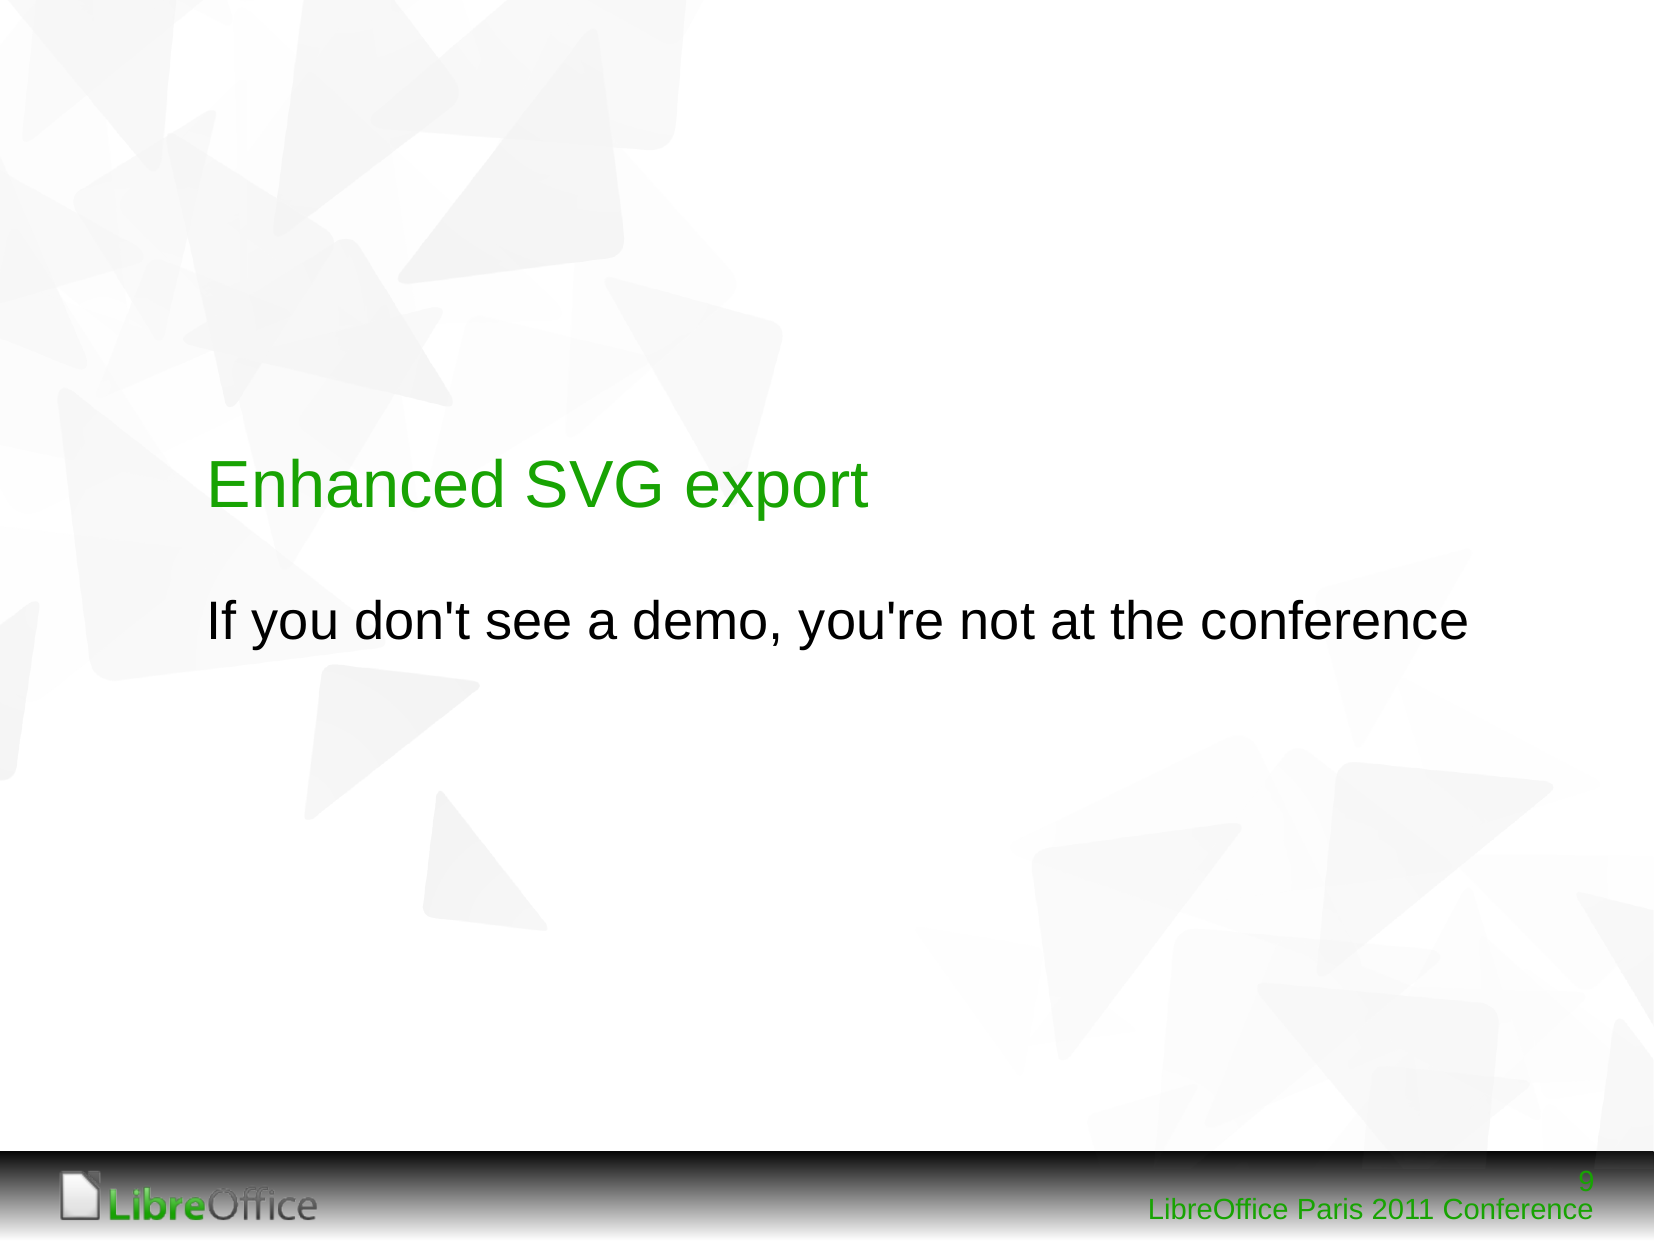

# Enhanced SVG export
If you don't see a demo, you're not at the conference
9
LibreOffice Paris 2011 Conference